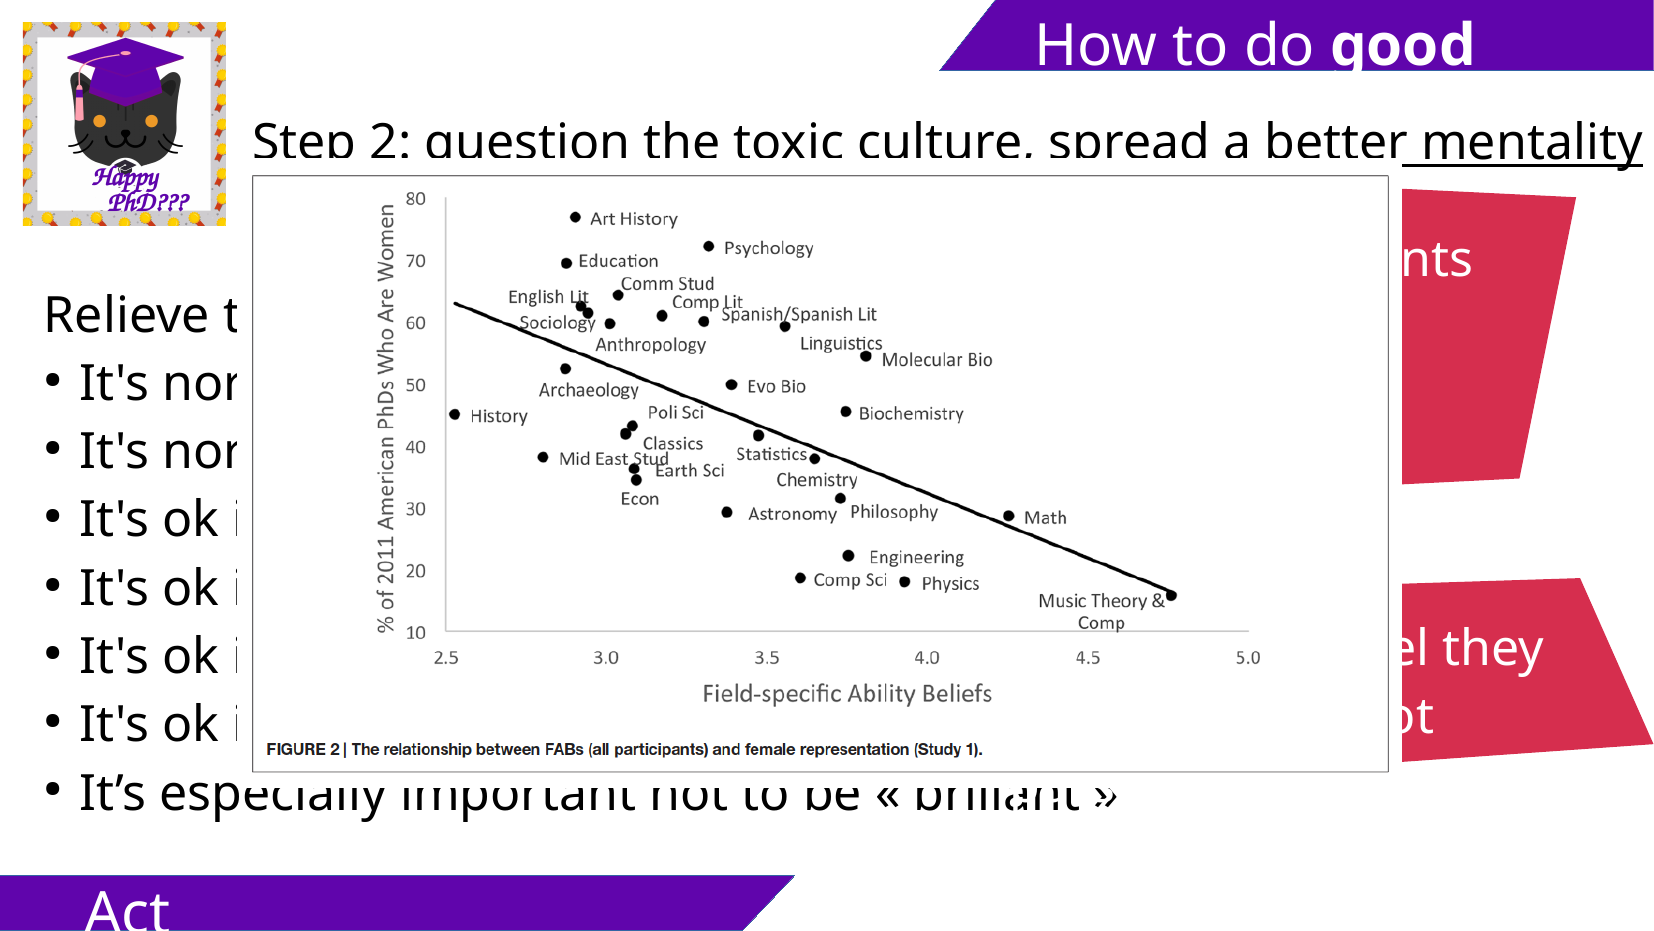

Step 2: question the toxic culture, spread a better mentality
42% of PhD students think it’s
normal to suffer mentally.
Relieve the pressure :
It's normal to not work outside of the office.
It's normal if research is not my whole life.
It's ok if I don't publish one more paper this year.
It's ok if I go on long vacations.
It's ok if I don't want to pursue research after my PhD.
It's ok if I am not doing a permanent crunch.
It’s especially important not to be « brillant »
 50% don’t feel they can talk about not pursuing academia
Act